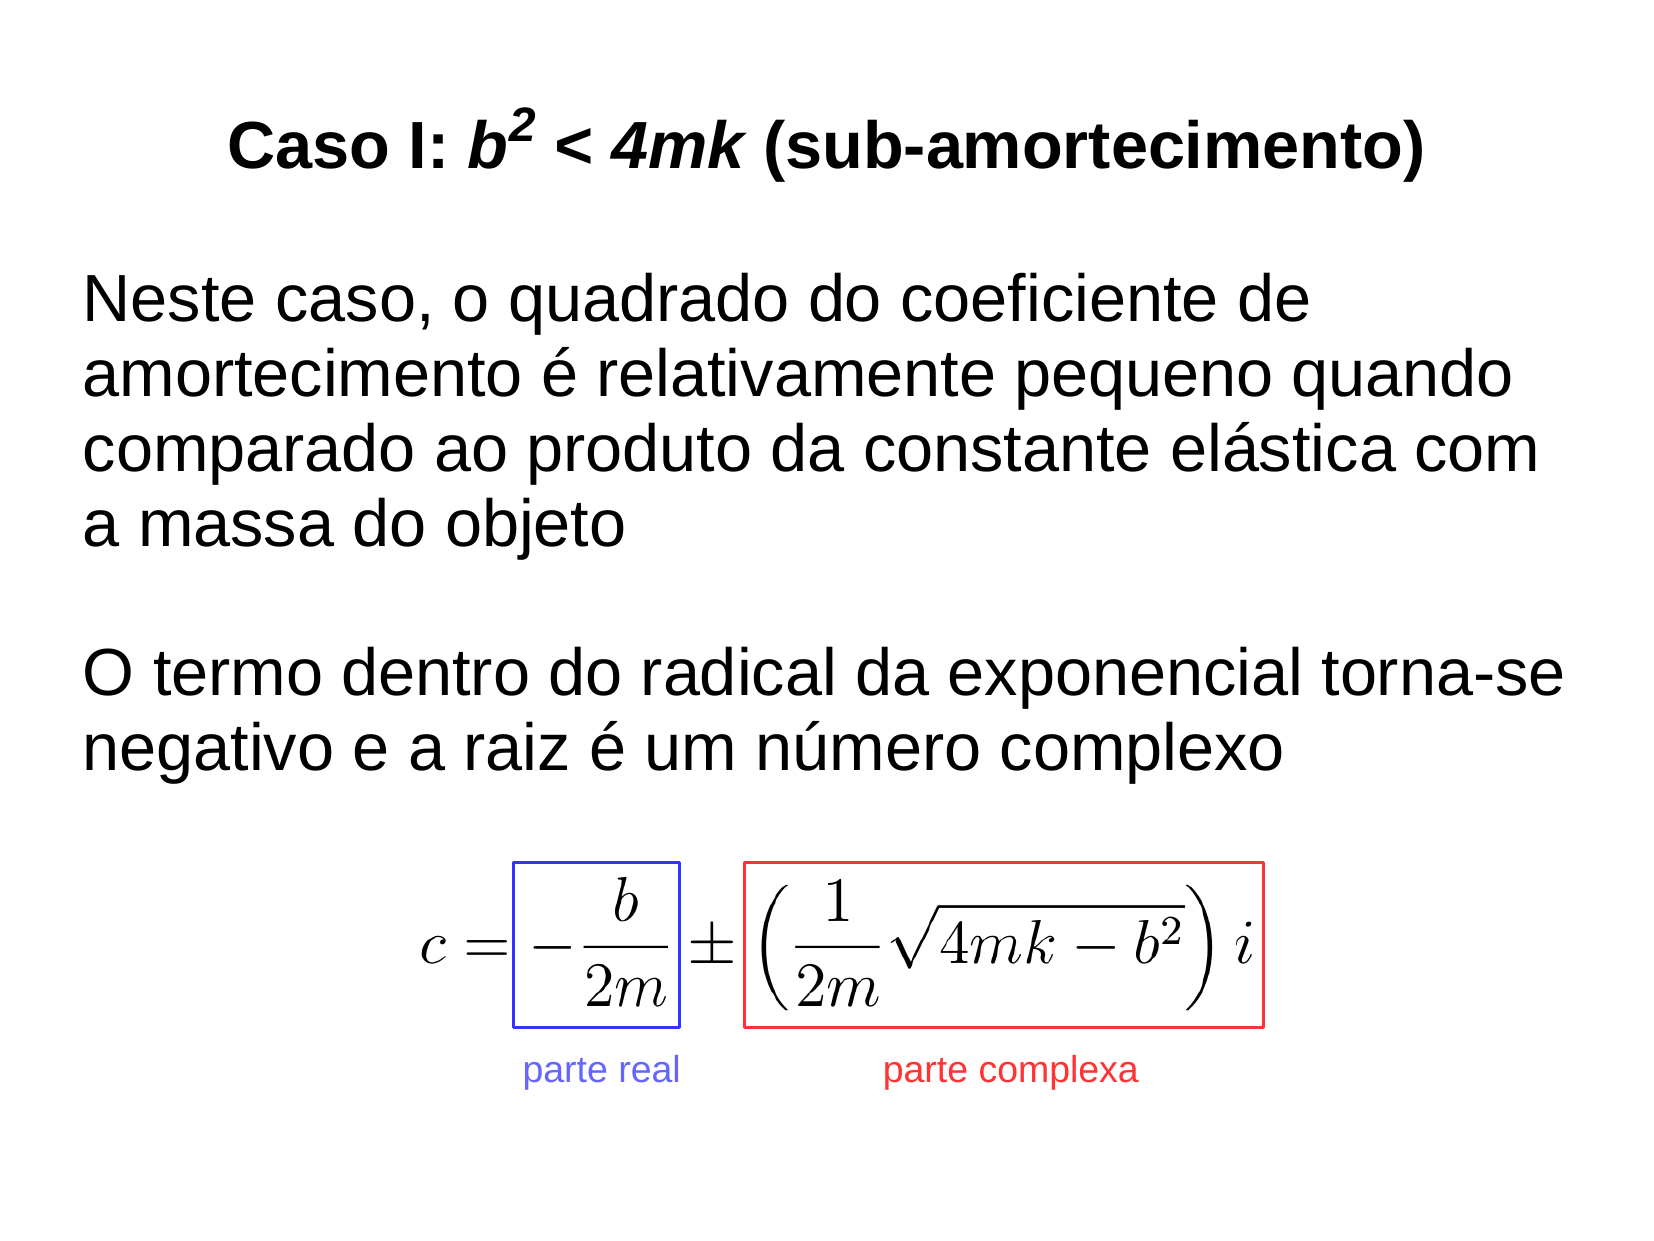

# Caso I: b2 < 4mk (sub-amortecimento)
Neste caso, o quadrado do coeficiente de amortecimento é relativamente pequeno quando comparado ao produto da constante elástica com a massa do objeto
O termo dentro do radical da exponencial torna-se negativo e a raiz é um número complexo
parte real
parte complexa